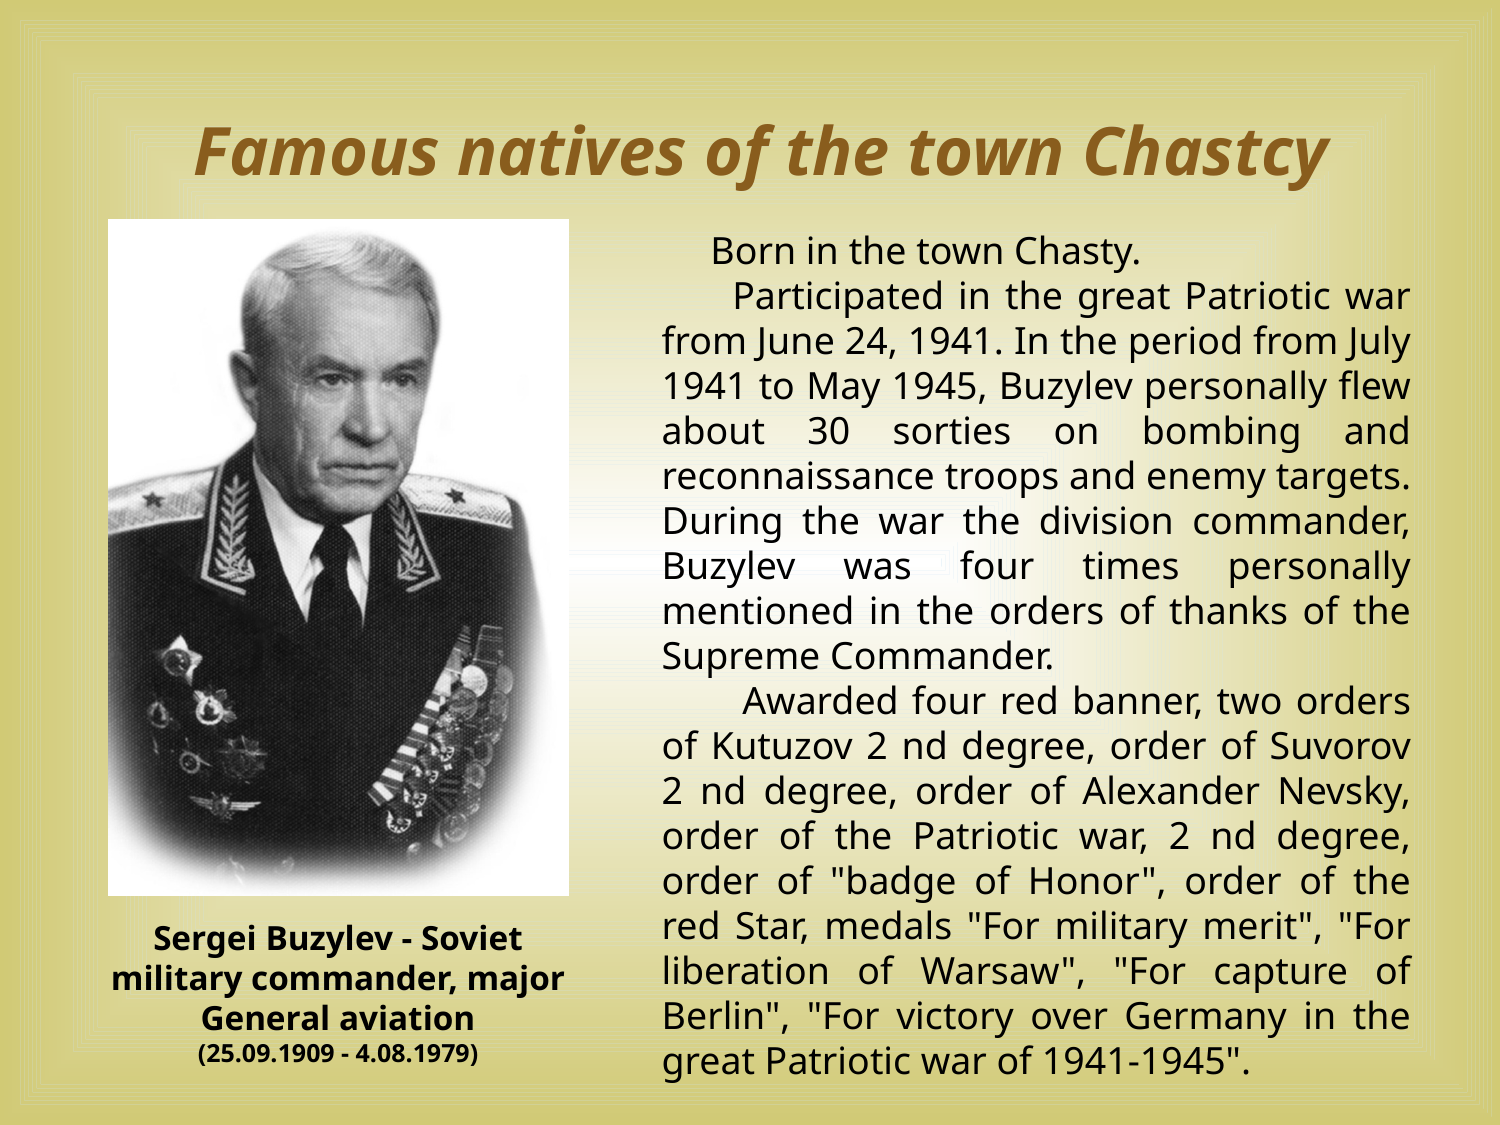

# Famous natives of the town Chastcy
 Born in the town Chasty.
 Participated in the great Patriotic war from June 24, 1941. In the period from July 1941 to May 1945, Buzylev personally flew about 30 sorties on bombing and reconnaissance troops and enemy targets. During the war the division commander, Buzylev was four times personally mentioned in the orders of thanks of the Supreme Commander.
 Awarded four red banner, two orders of Kutuzov 2 nd degree, order of Suvorov 2 nd degree, order of Alexander Nevsky, order of the Patriotic war, 2 nd degree, order of "badge of Honor", order of the red Star, medals "For military merit", "For liberation of Warsaw", "For capture of Berlin", "For victory over Germany in the great Patriotic war of 1941-1945".
Sergei Buzylev - Soviet military commander, major General aviation
(25.09.1909 - 4.08.1979)